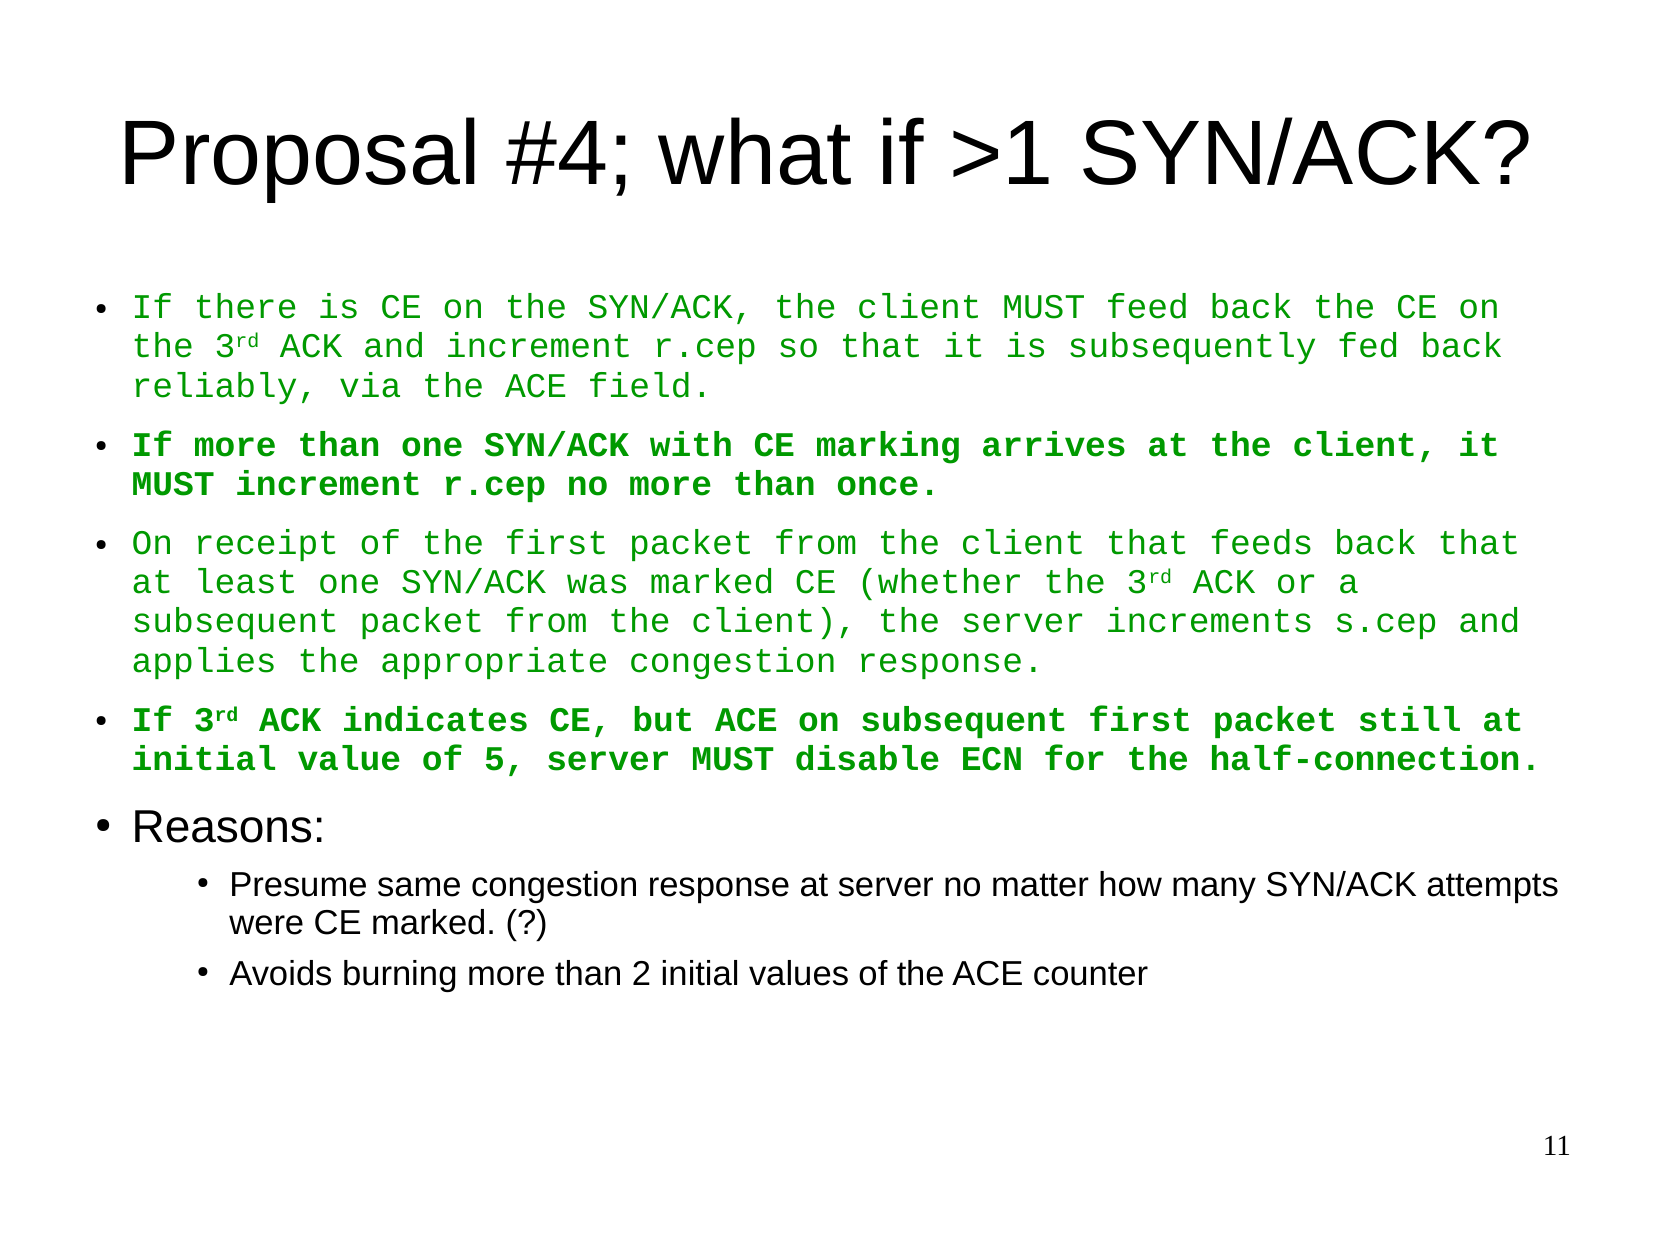

# Proposal #4; what if >1 SYN/ACK?
If there is CE on the SYN/ACK, the client MUST feed back the CE on the 3rd ACK and increment r.cep so that it is subsequently fed back reliably, via the ACE field.
If more than one SYN/ACK with CE marking arrives at the client, it MUST increment r.cep no more than once.
On receipt of the first packet from the client that feeds back that at least one SYN/ACK was marked CE (whether the 3rd ACK or a subsequent packet from the client), the server increments s.cep and applies the appropriate congestion response.
If 3rd ACK indicates CE, but ACE on subsequent first packet still at initial value of 5, server MUST disable ECN for the half-connection.
Reasons:
Presume same congestion response at server no matter how many SYN/ACK attempts were CE marked. (?)
Avoids burning more than 2 initial values of the ACE counter
11